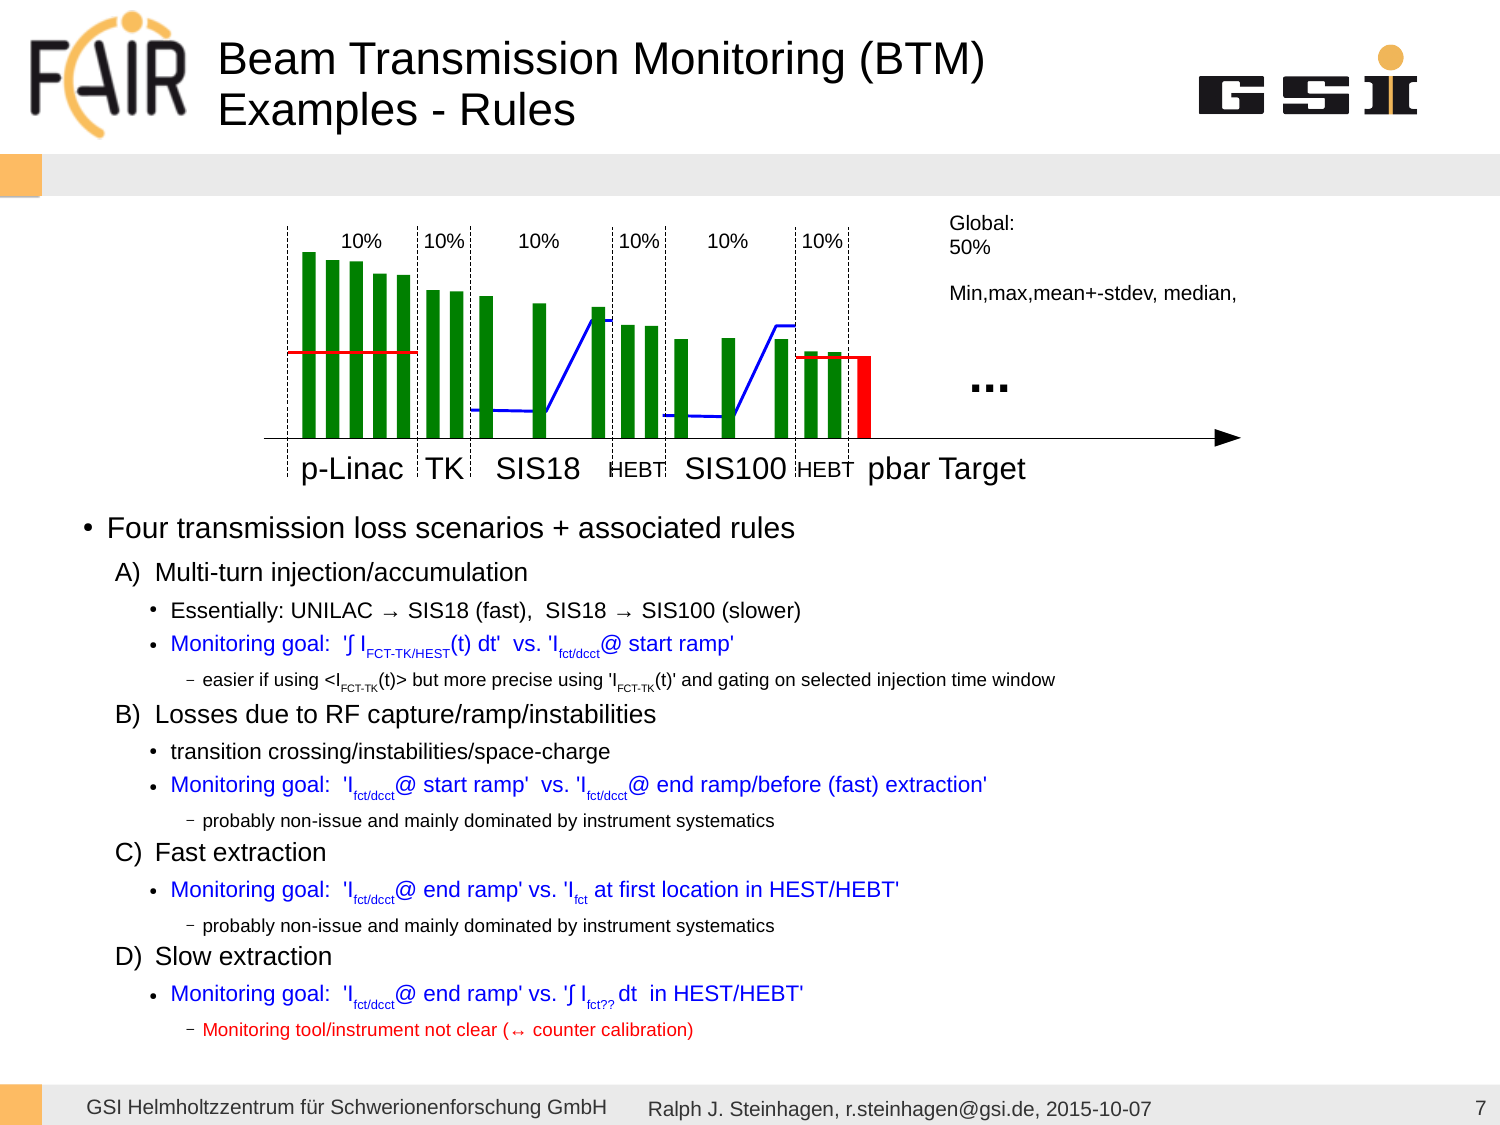

# Beam Transmission Monitoring (BTM) Examples - Rules
Global:
50%
Min,max,mean+-stdev, median,
10%
10%
10%
10%
10%
10%
...
p-Linac
SIS18
TK
SIS100
pbar Target
HEBT
HEBT
Four transmission loss scenarios + associated rules
Multi-turn injection/accumulation
Essentially: UNILAC → SIS18 (fast), SIS18 → SIS100 (slower)
Monitoring goal: '∫ IFCT-TK/HEST(t) dt' vs. 'Ifct/dcct@ start ramp'
easier if using <IFCT-TK(t)> but more precise using 'IFCT-TK(t)' and gating on selected injection time window
Losses due to RF capture/ramp/instabilities
transition crossing/instabilities/space-charge
Monitoring goal: 'Ifct/dcct@ start ramp' vs. 'Ifct/dcct@ end ramp/before (fast) extraction'
probably non-issue and mainly dominated by instrument systematics
Fast extraction
Monitoring goal: 'Ifct/dcct@ end ramp' vs. 'Ifct at first location in HEST/HEBT'
probably non-issue and mainly dominated by instrument systematics
Slow extraction
Monitoring goal: 'Ifct/dcct@ end ramp' vs. '∫ Ifct?? dt in HEST/HEBT'
Monitoring tool/instrument not clear (↔ counter calibration)